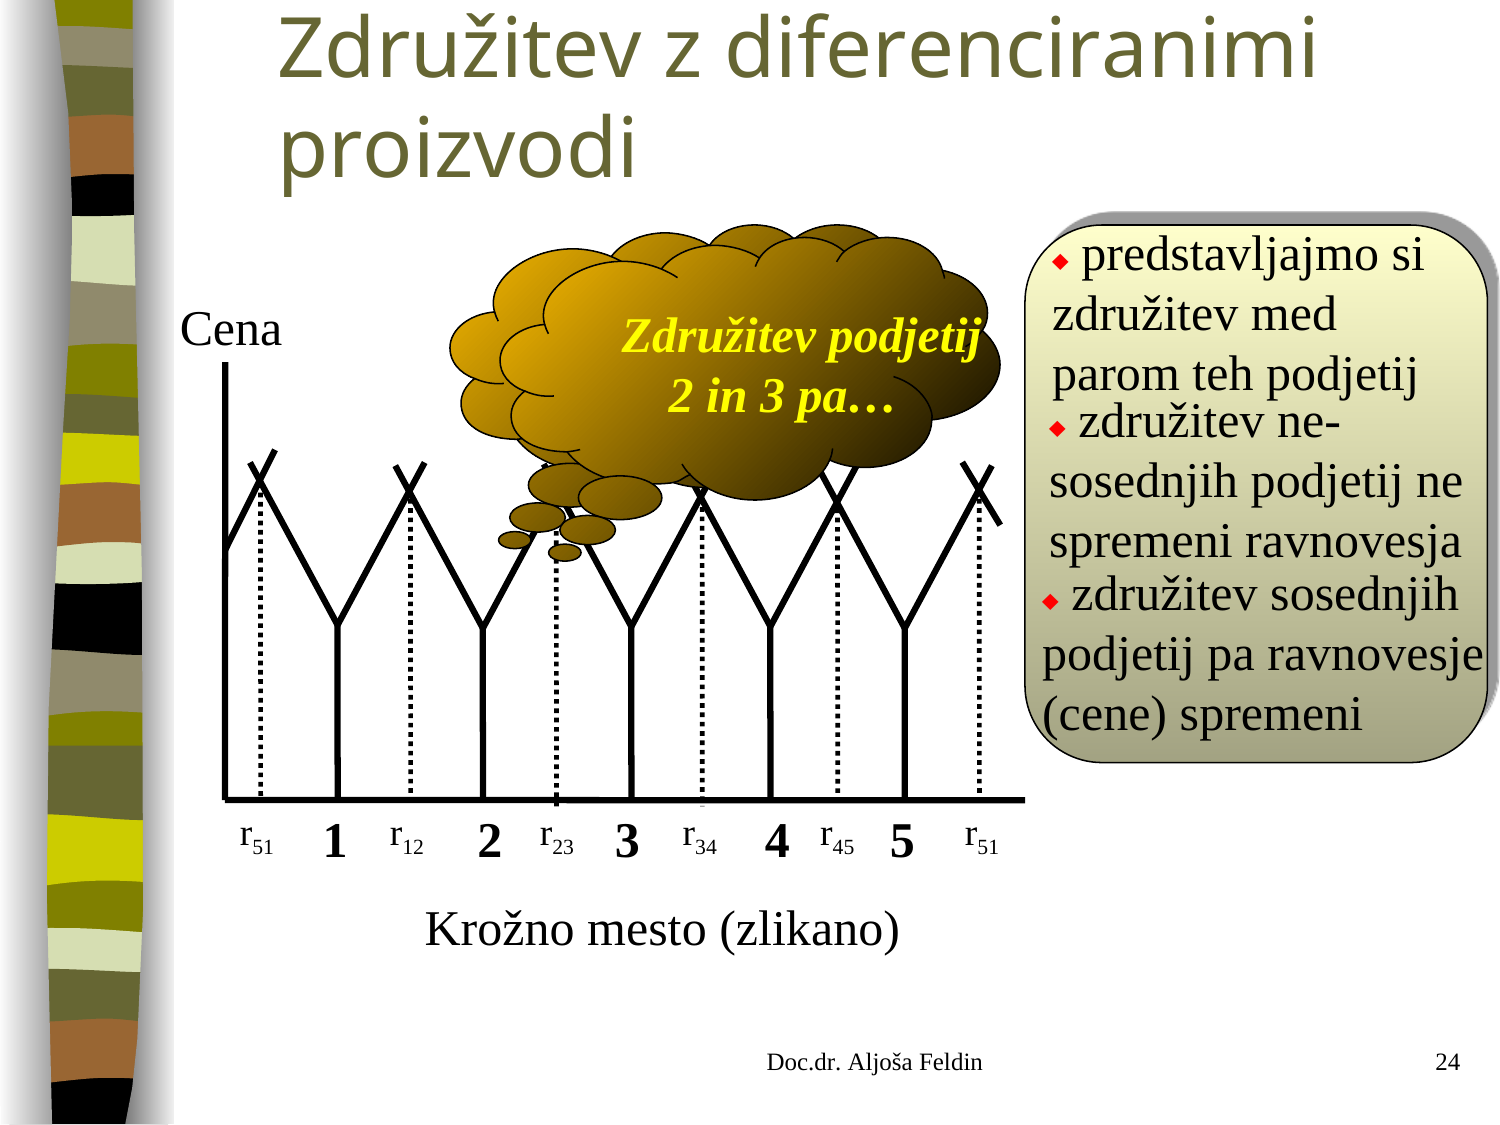

Združitev z diferenciranimi proizvodi
 predstavljajmo si združitev med parom teh podjetij
 Združitev podjetij
2 in 4 ne spremeni
ničesar
 Združitev podjetij
2 in 3 pa…
Cena
 združitev ne-sosednjih podjetij ne spremeni ravnovesja
 združitev sosednjih podjetij pa ravnovesje (cene) spremeni
r51
1
r12
2
r23
3
r34
4
r45
5
r51
Krožno mesto (zlikano)
Doc.dr. Aljoša Feldin